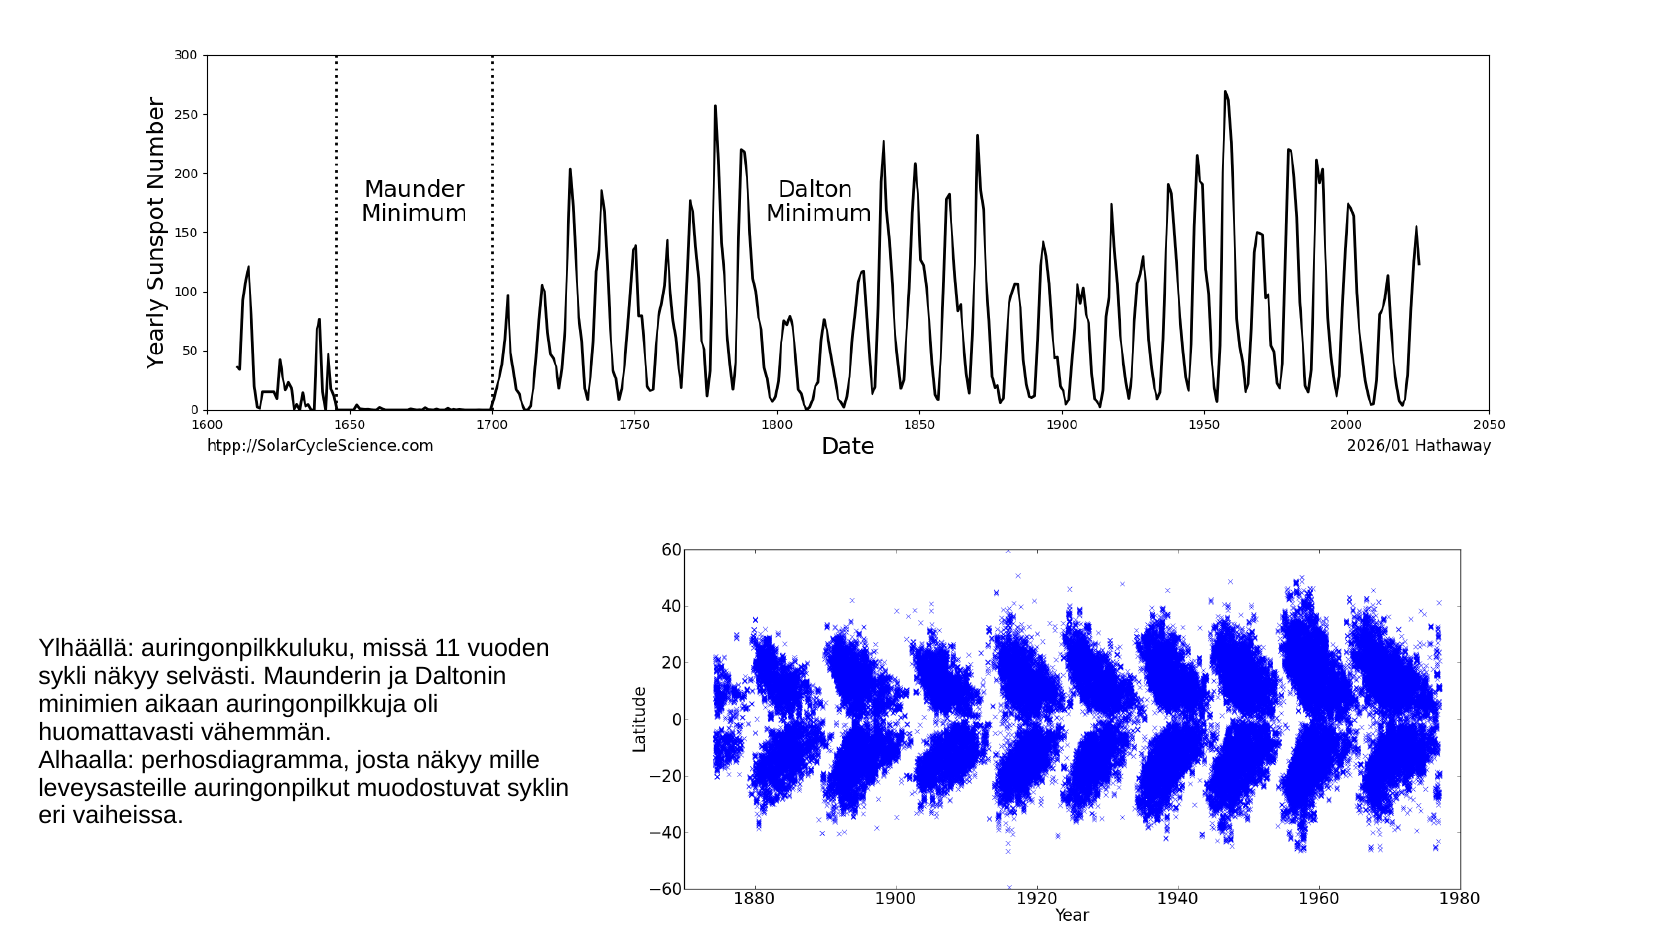

Ylhäällä: auringonpilkkuluku, missä 11 vuoden sykli näkyy selvästi. Maunderin ja Daltonin minimien aikaan auringonpilkkuja oli huomattavasti vähemmän.
Alhaalla: perhosdiagramma, josta näkyy mille leveysasteille auringonpilkut muodostuvat syklin eri vaiheissa.